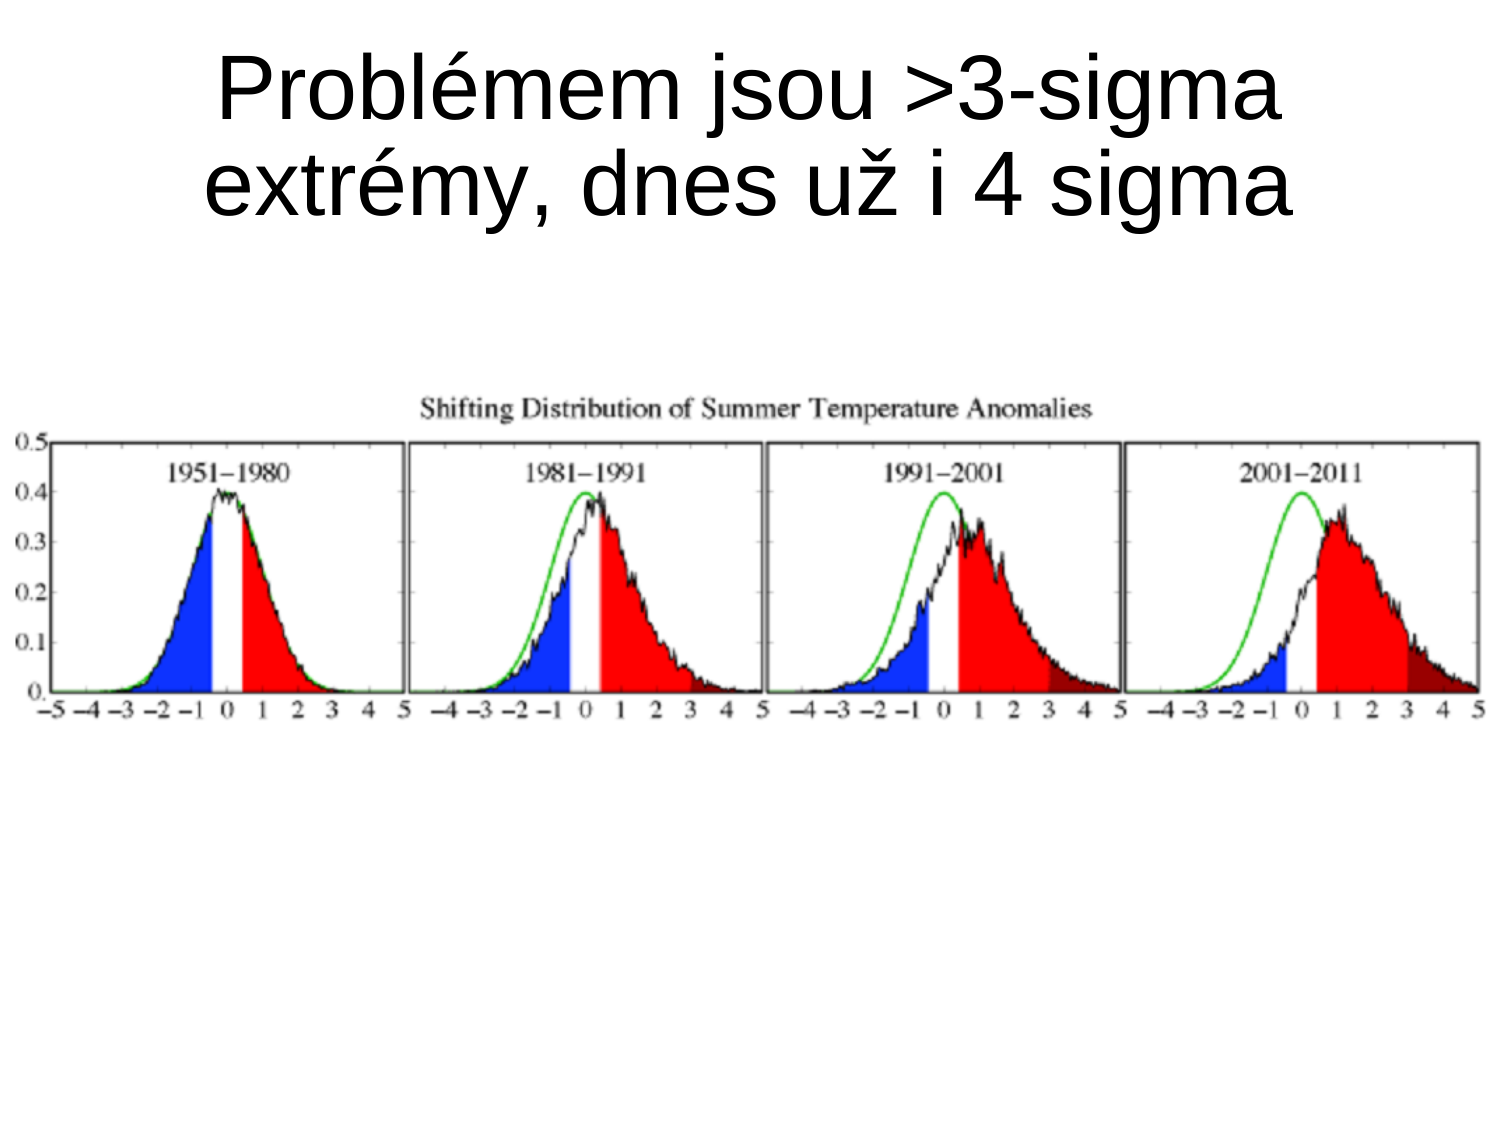

# Problémem jsou >3-sigma extrémy, dnes už i 4 sigma